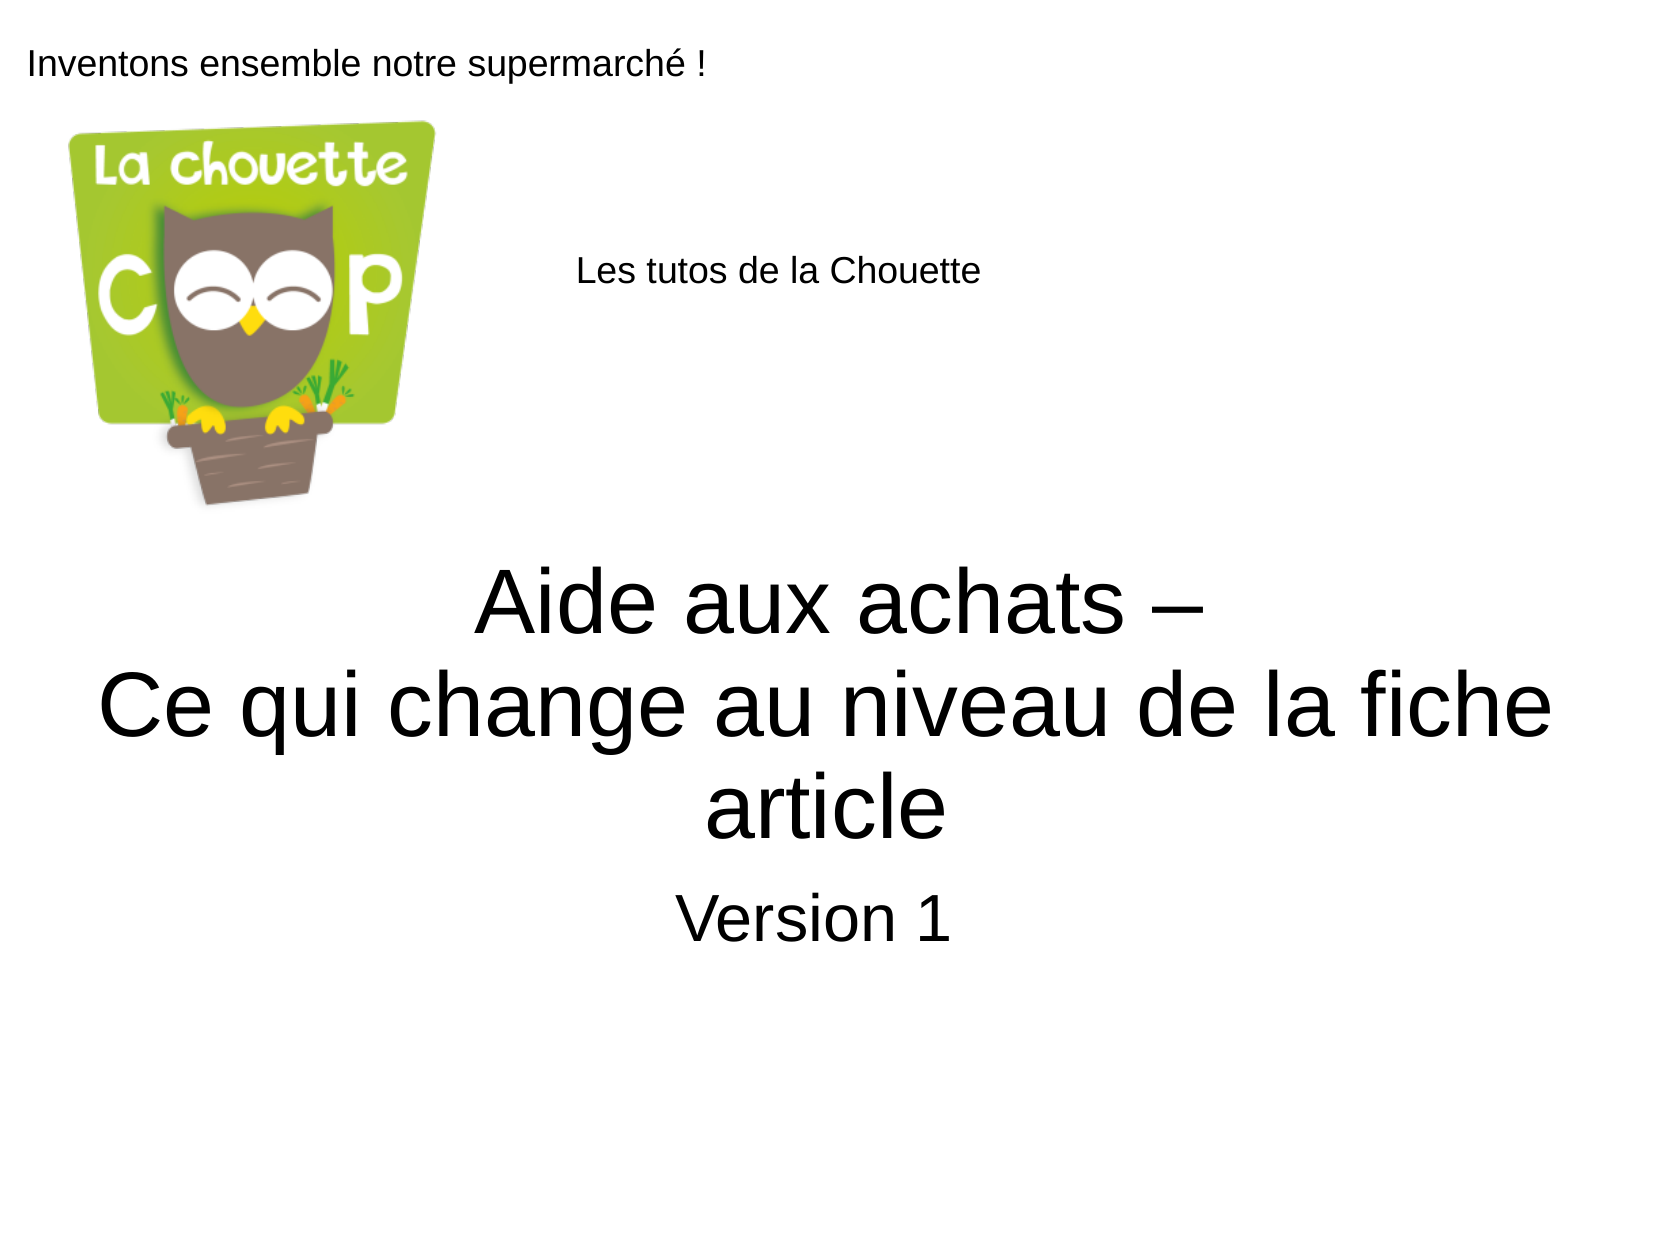

Inventons ensemble notre supermarché !
Les tutos de la Chouette
# Aide aux achats – Ce qui change au niveau de la fiche article Version 1